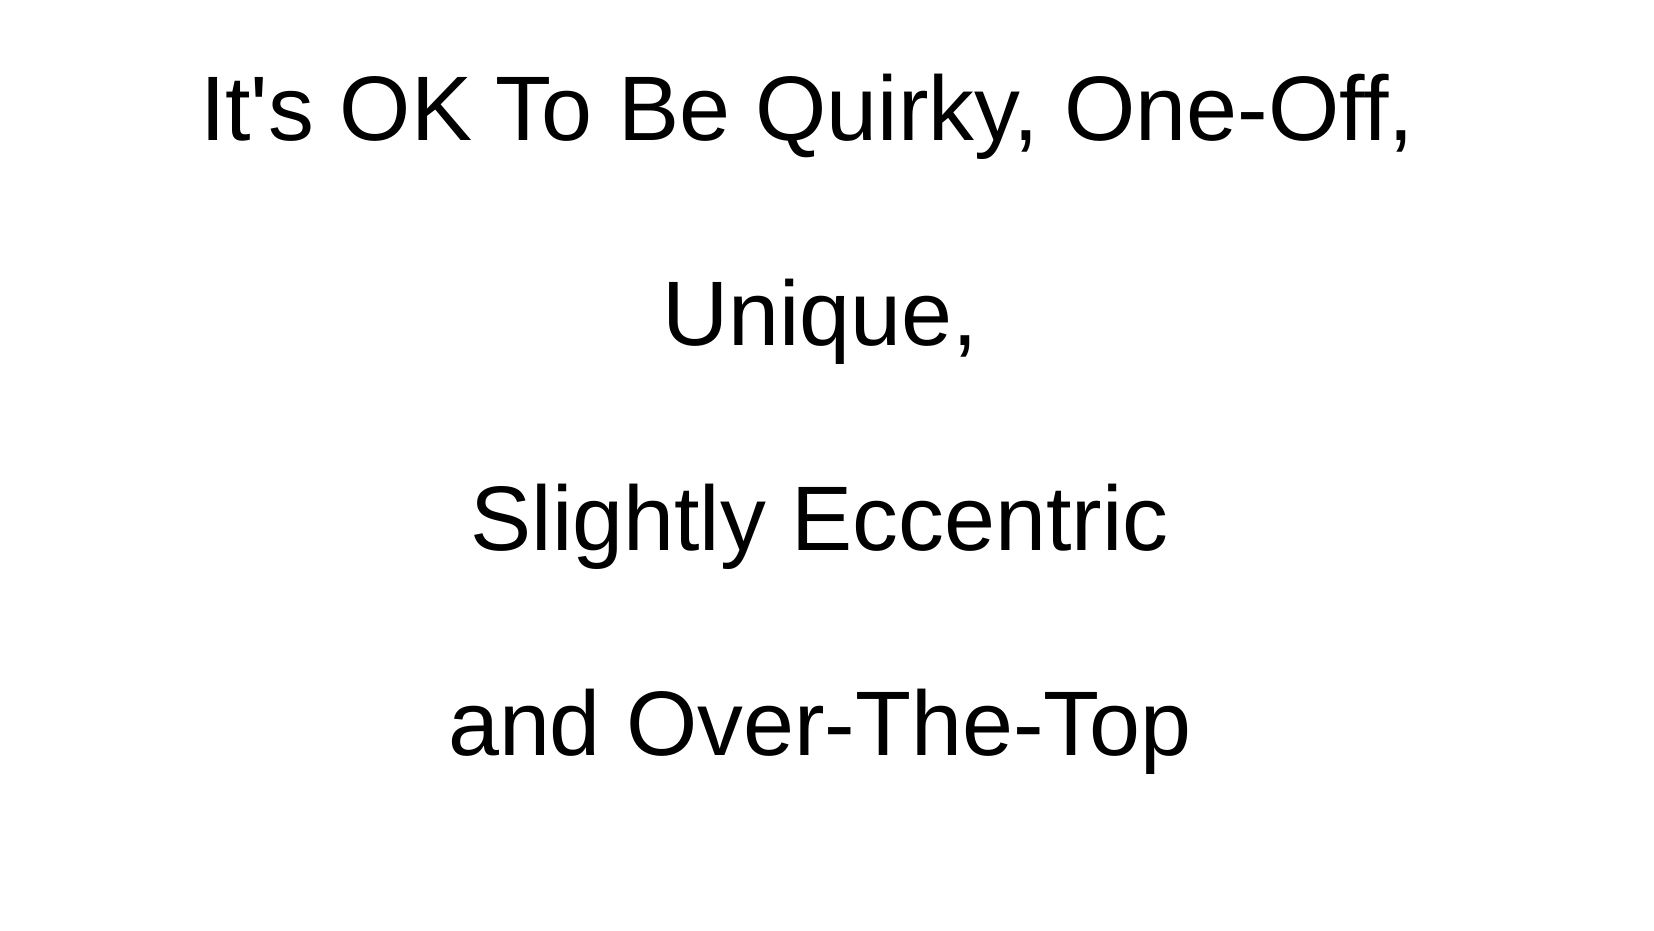

# It's OK To Be Quirky, One-Off, Unique, Slightly Eccentric and Over-The-Top